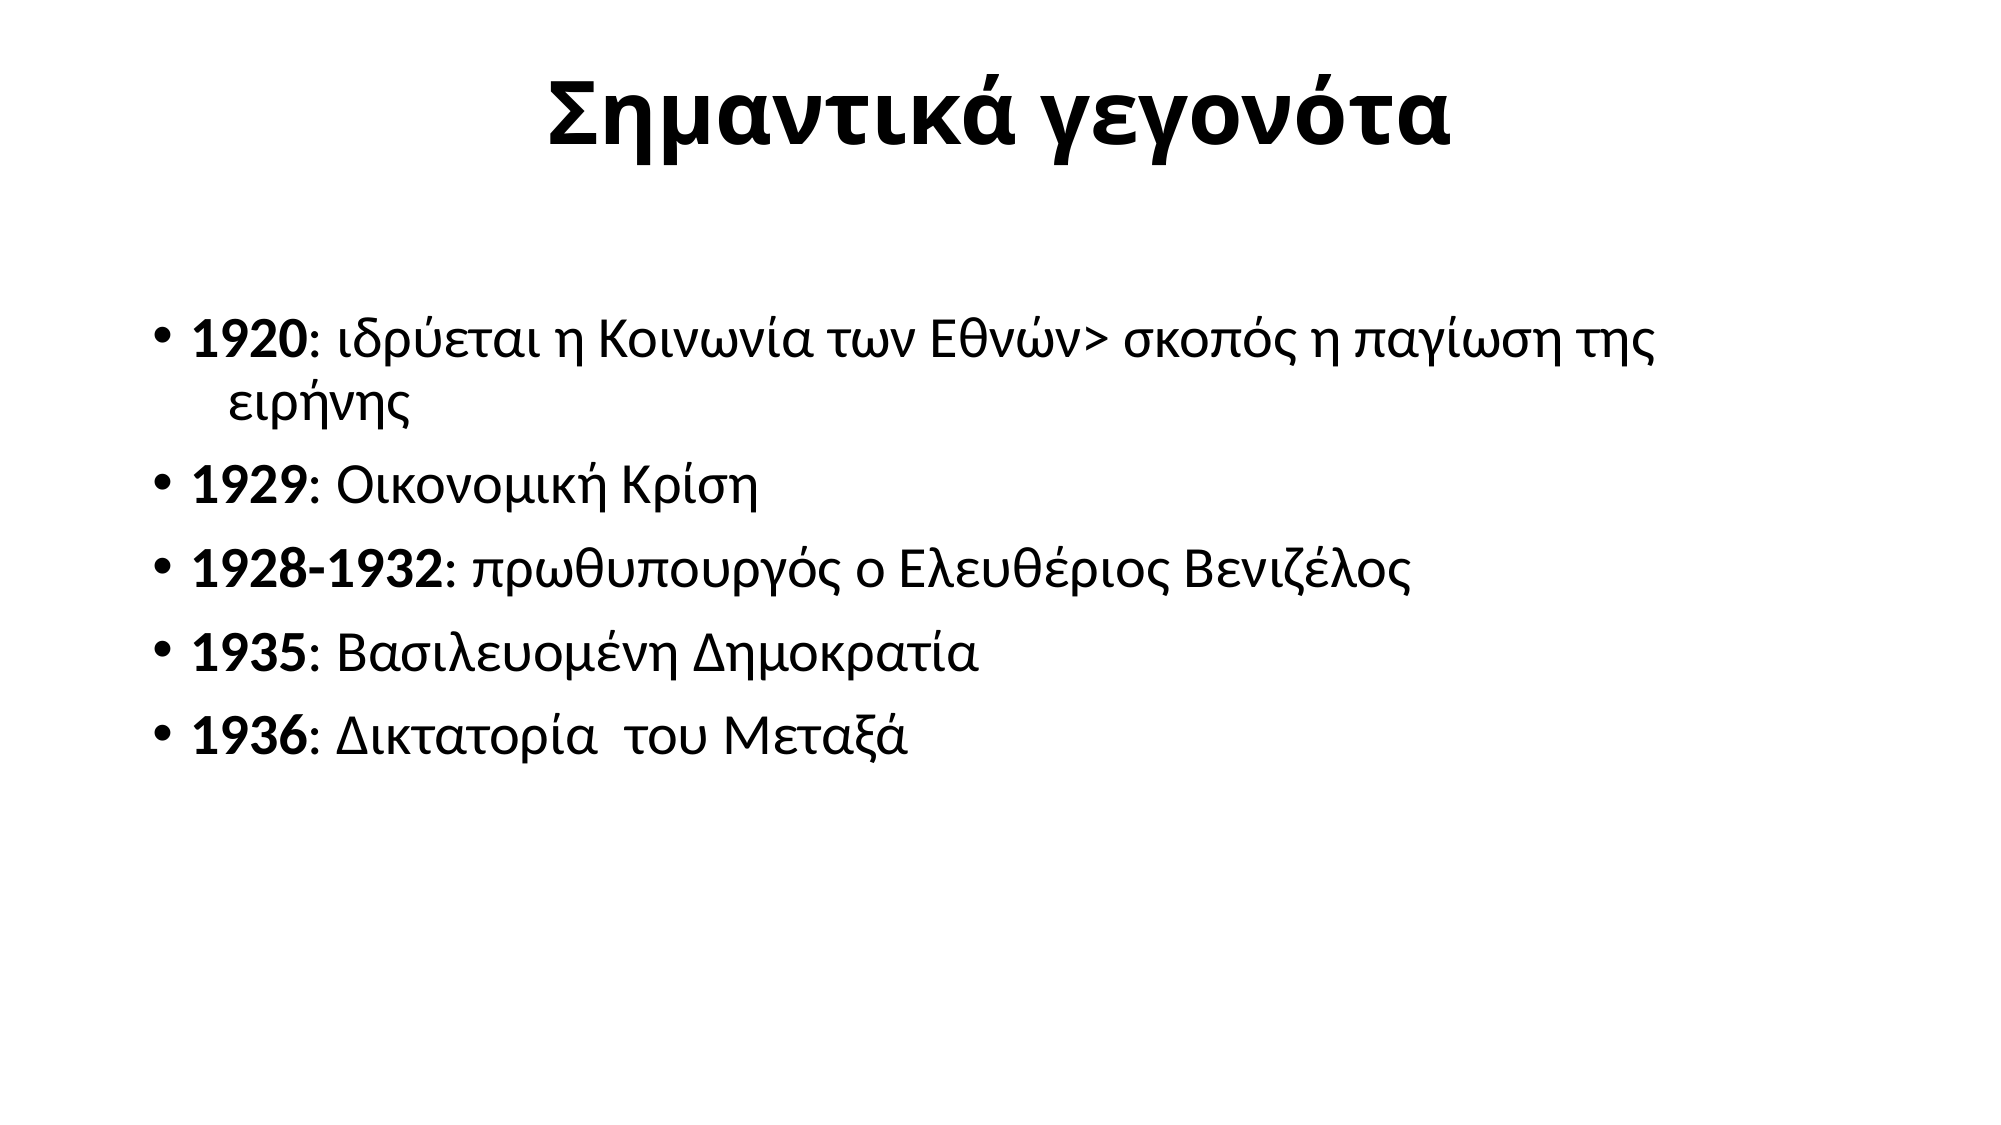

# Σημαντικά γεγονότα
1920: ιδρύεται η Κοινωνία των Εθνών> σκοπός η παγίωση της ειρήνης
1929: Οικονομική Κρίση
1928-1932: πρωθυπουργός ο Ελευθέριος Βενιζέλος
1935: Βασιλευομένη Δημοκρατία
1936: Δικτατορία του Μεταξά